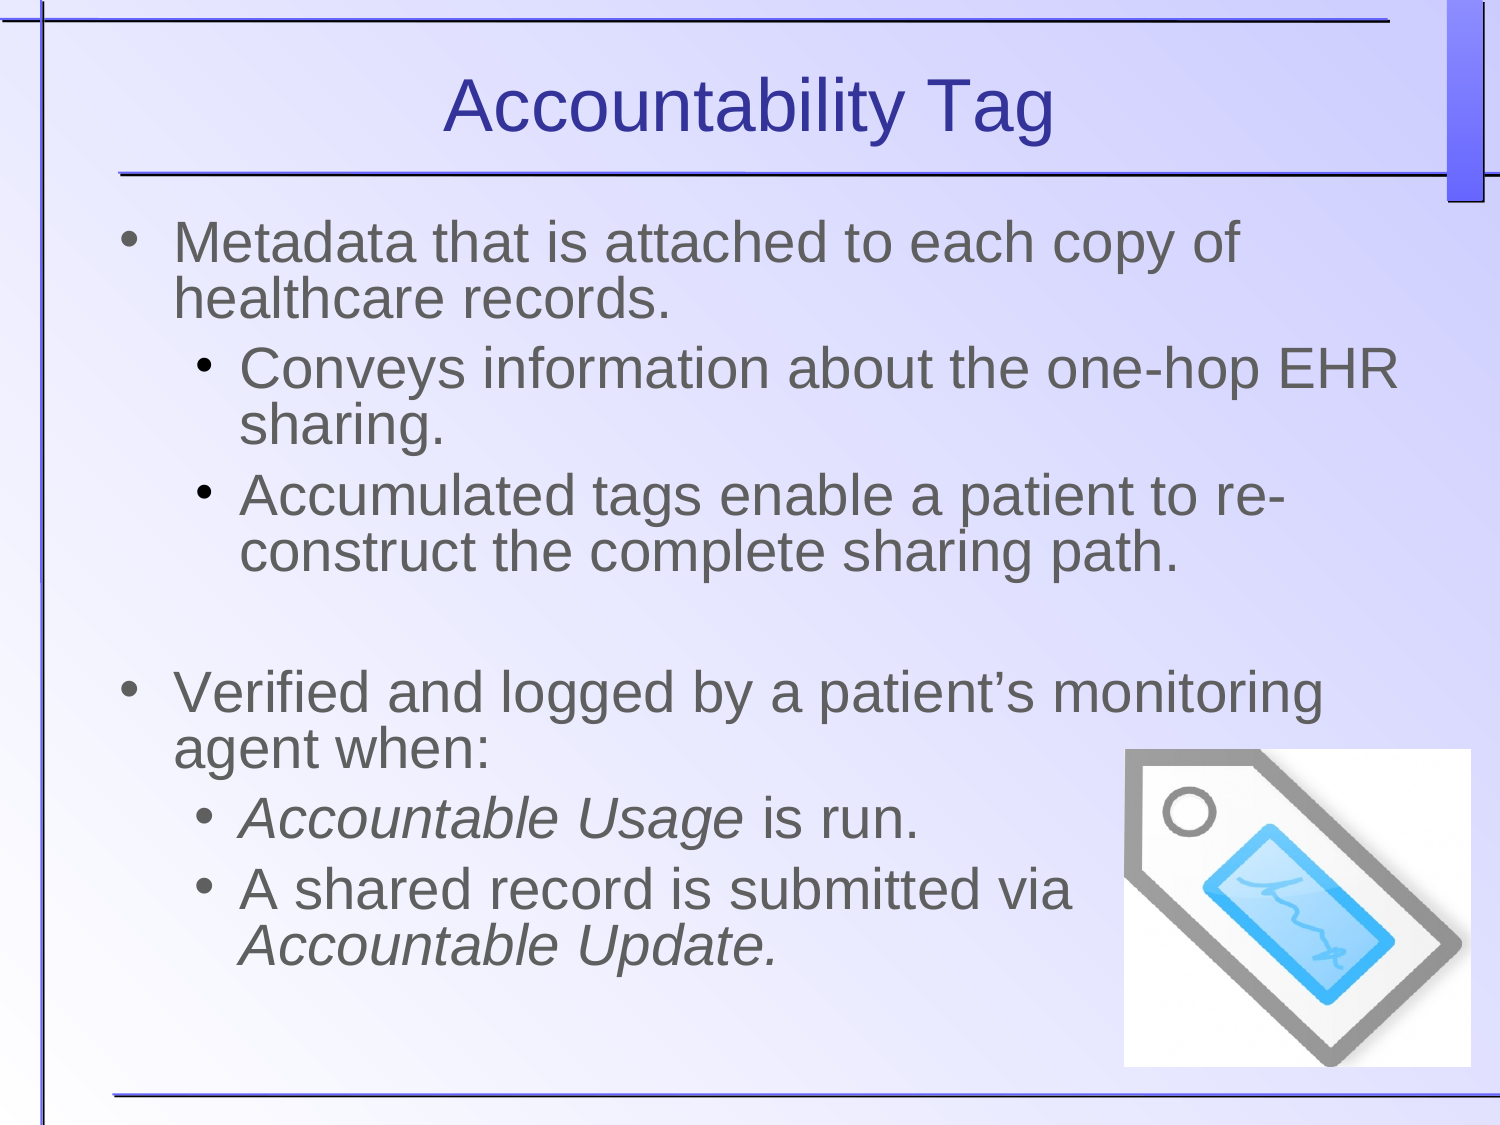

# Accountability Tag
Metadata that is attached to each copy of healthcare records.
Conveys information about the one-hop EHR sharing.
Accumulated tags enable a patient to re-construct the complete sharing path.
Verified and logged by a patient’s monitoring agent when:
Accountable Usage is run.
A shared record is submitted via Accountable Update.